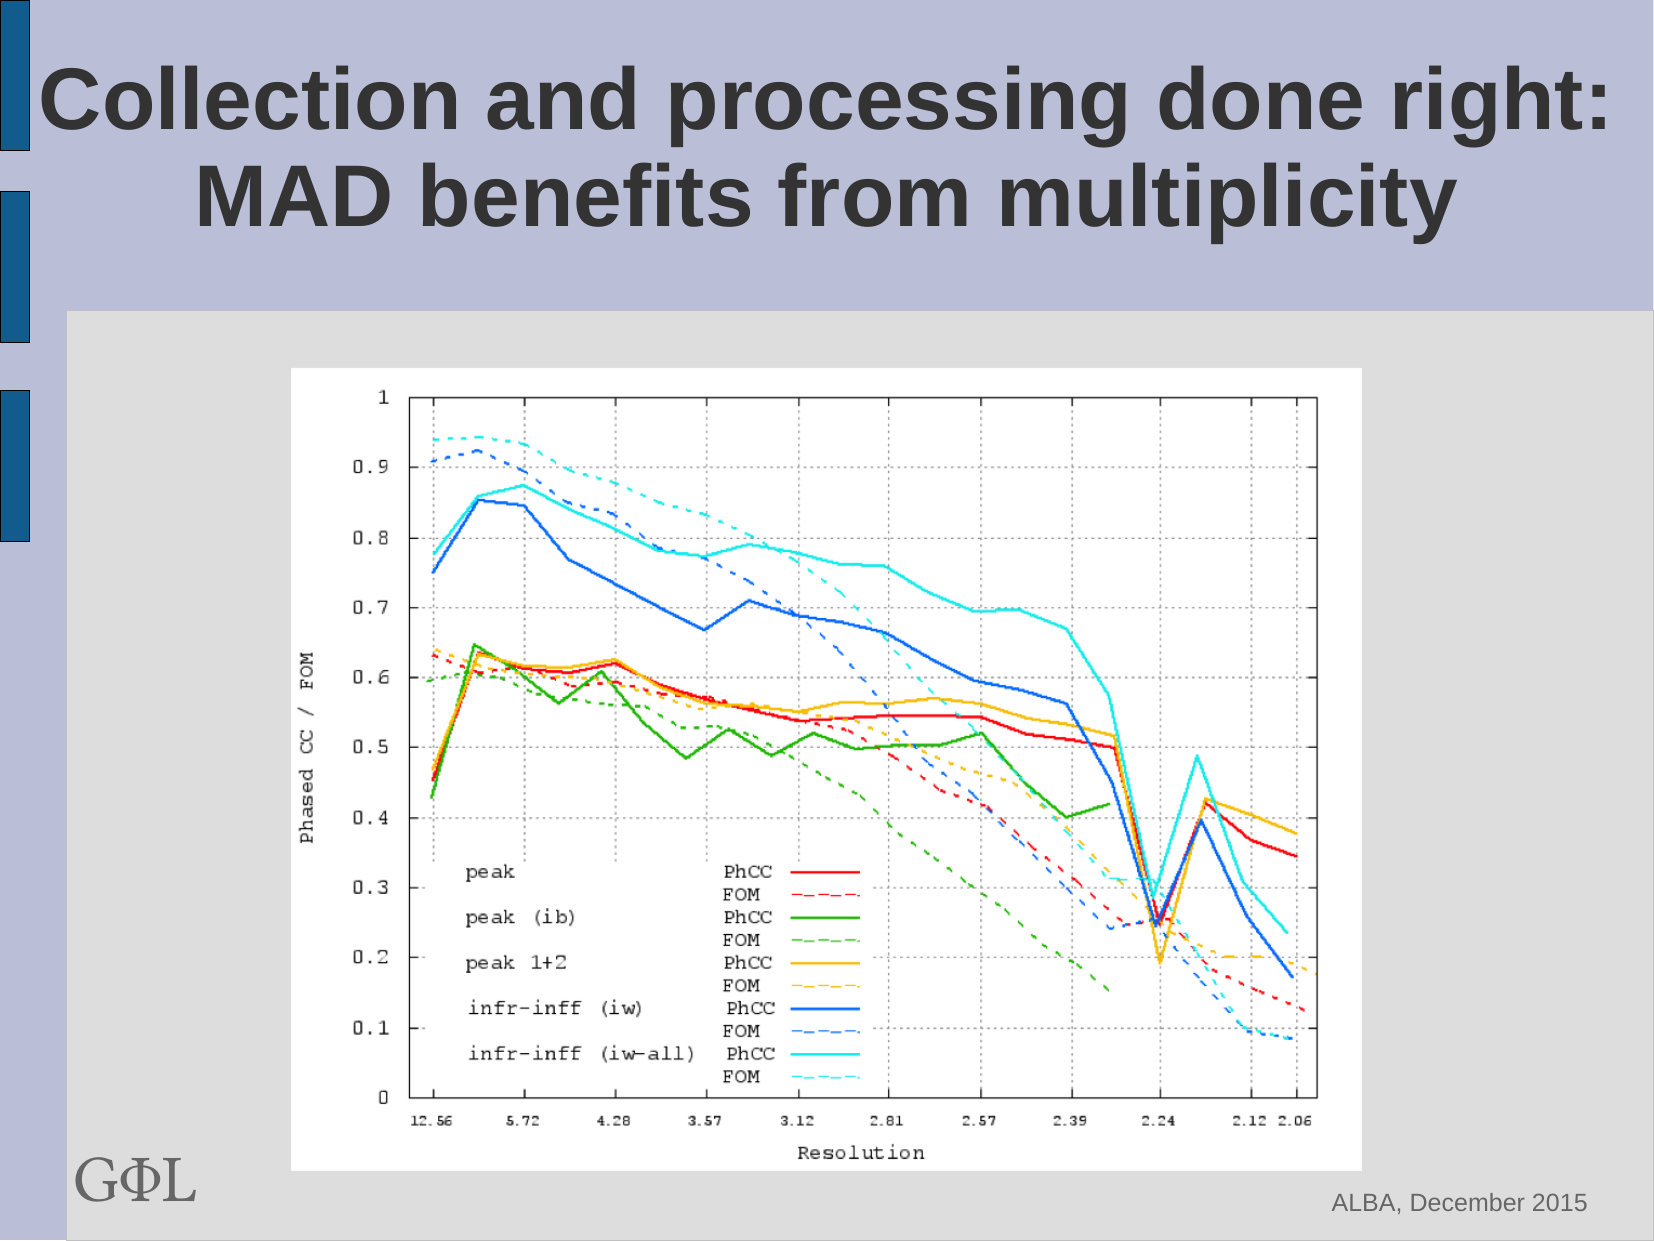

# Collection and processing done right: MAD benefits from multiplicity